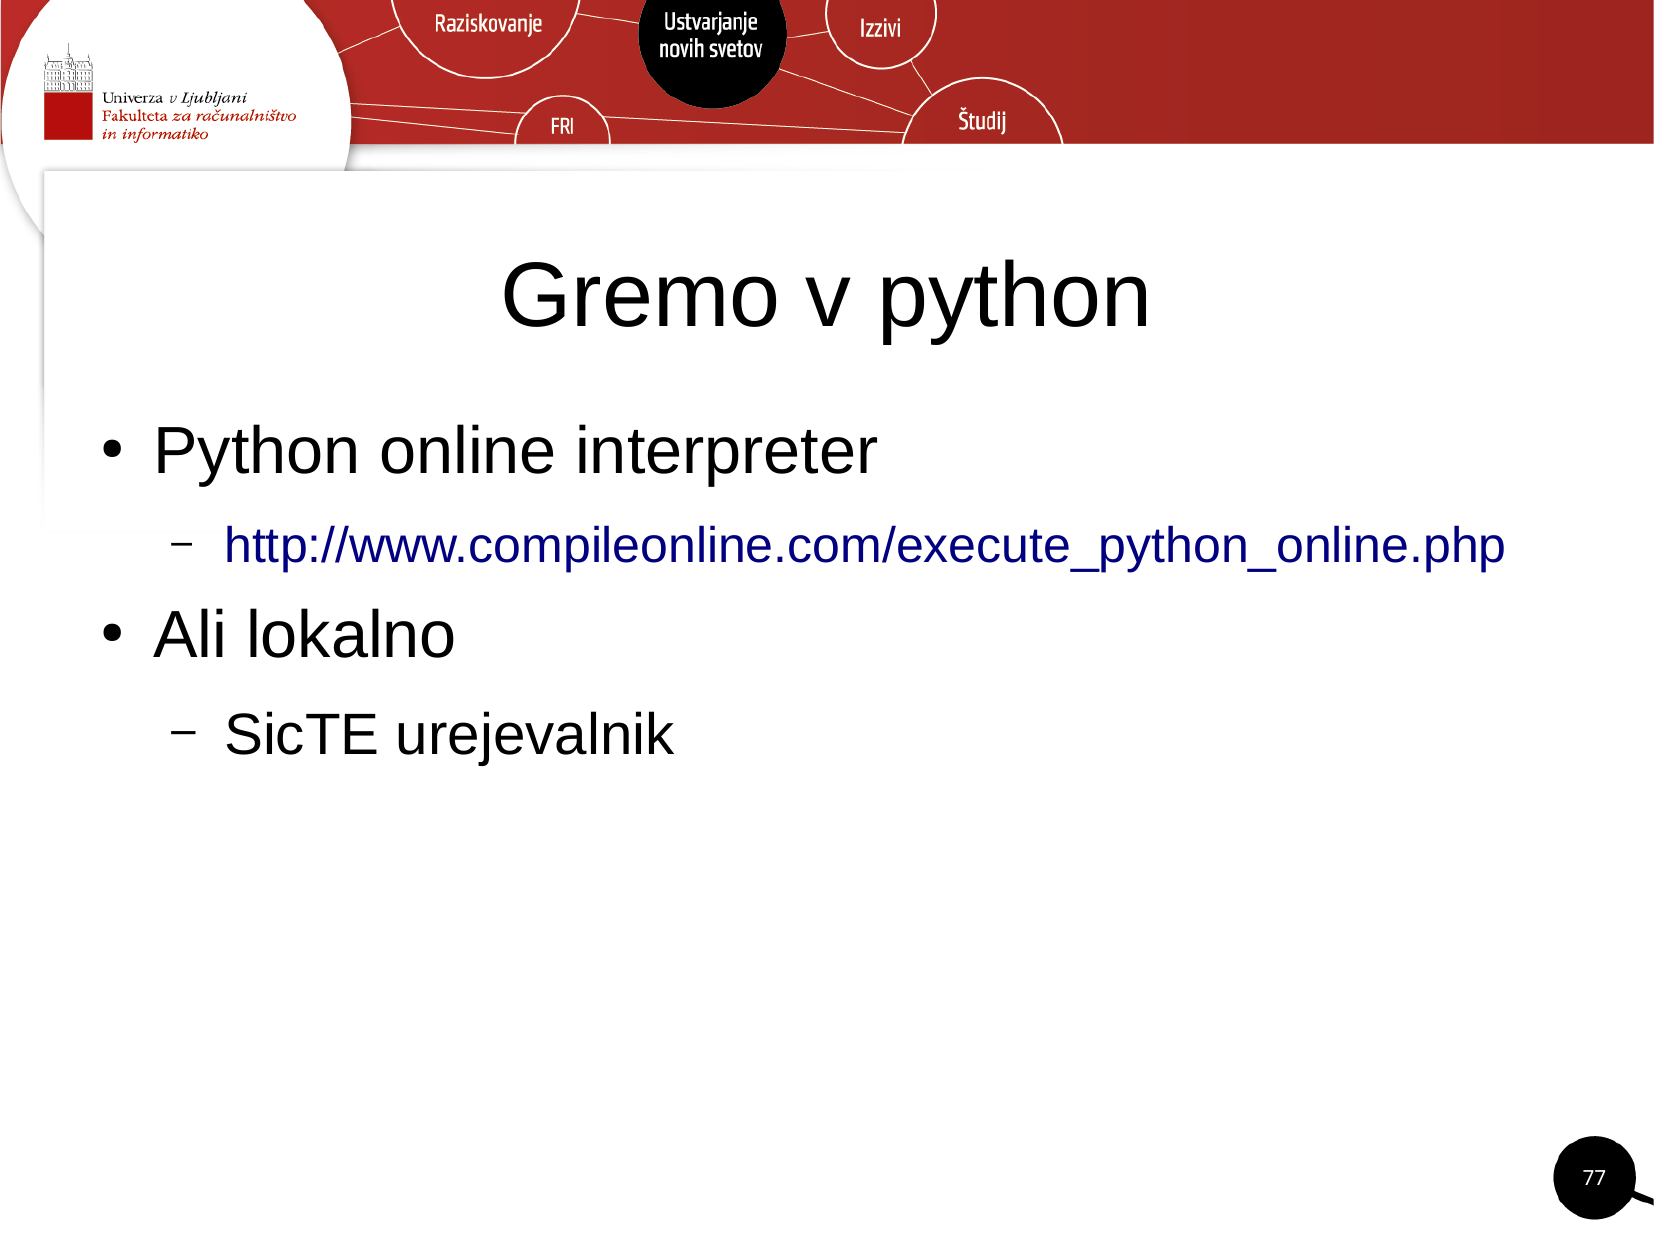

# Gremo v python
Python online interpreter
http://www.compileonline.com/execute_python_online.php
Ali lokalno
SicTE urejevalnik